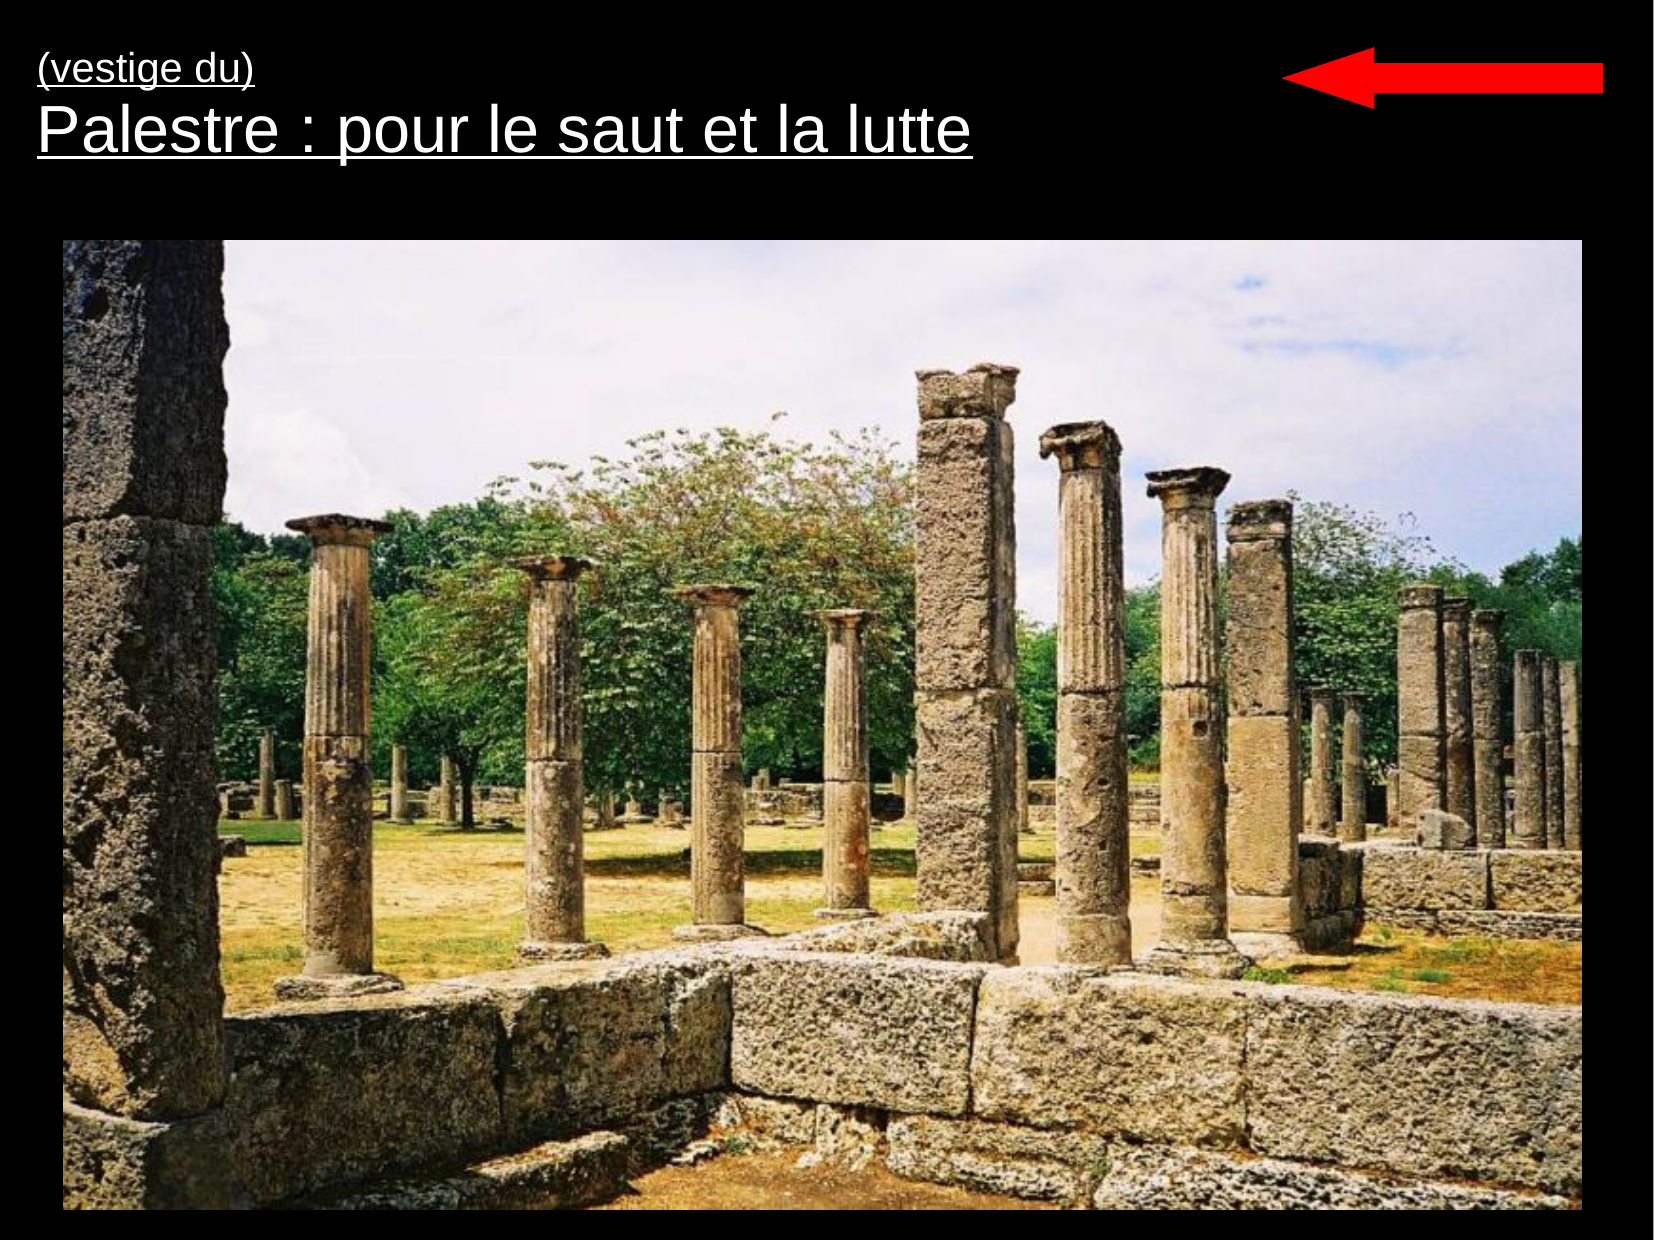

(vestige du)
Palestre : pour le saut et la lutte